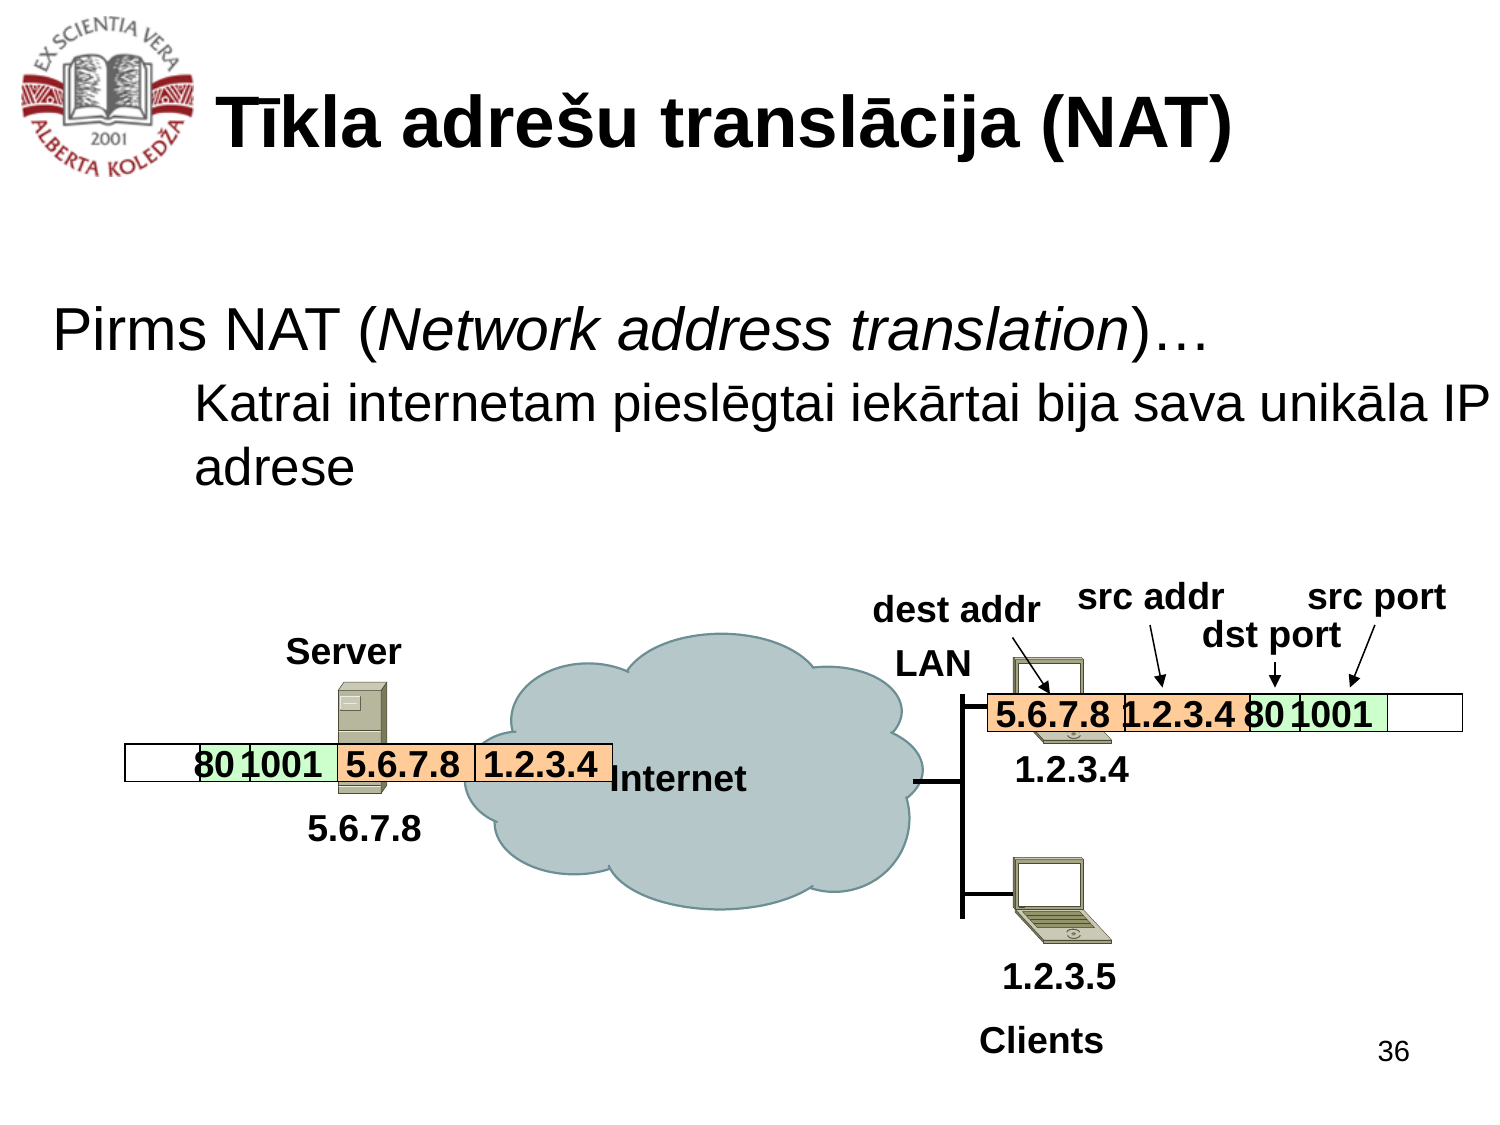

# Tīkla adrešu translācija (NAT)
Pirms NAT (Network address translation)…
Katrai internetam pieslēgtai iekārtai bija sava unikāla IP adrese
src addr
src port
dest addr
dst port
Server
LAN
5.6.7.8
1.2.3.4
80
1001
1.2.3.4
80
1001
5.6.7.8
1.2.3.4
Internet
5.6.7.8
1.2.3.5
Clients